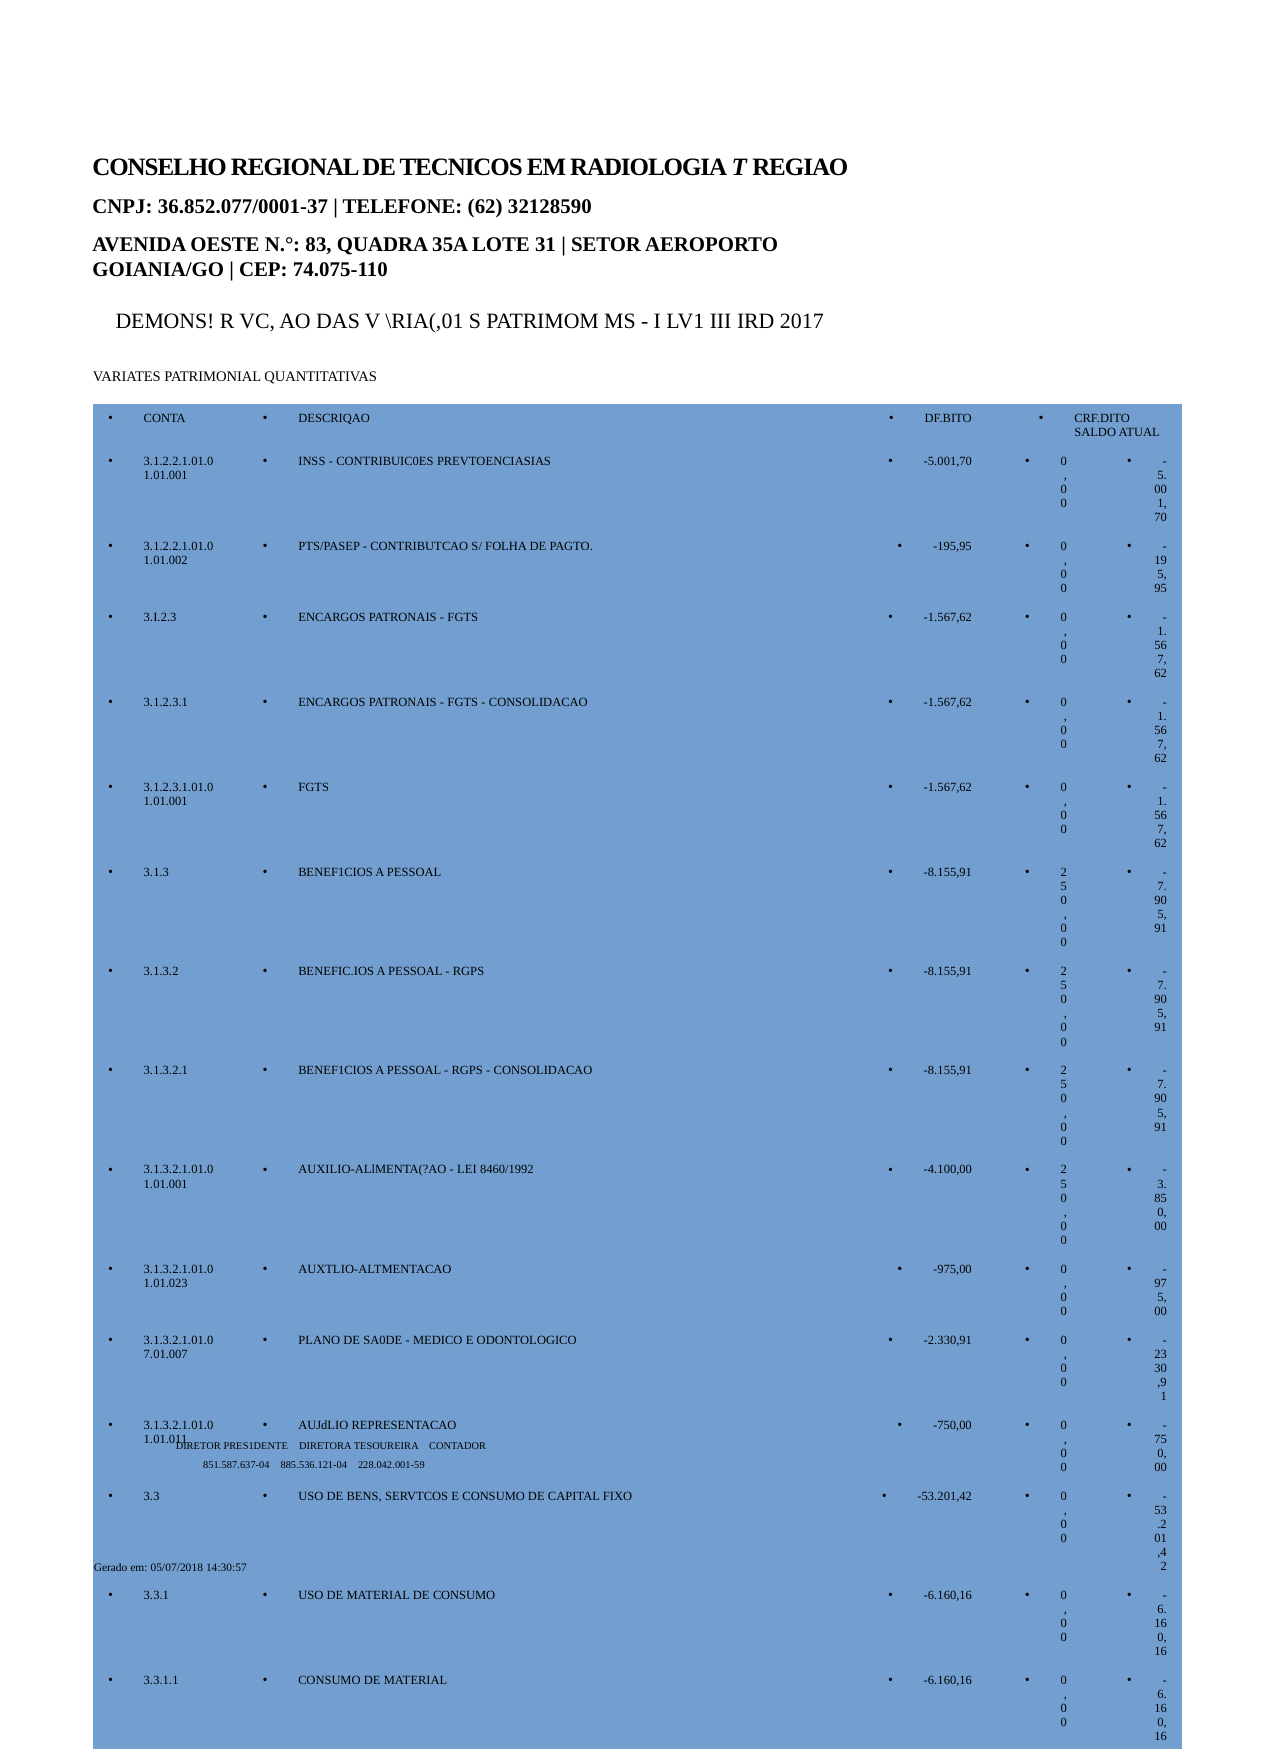

CONSELHO REGIONAL DE TECNICOS EM RADIOLOGIA T REGIAO
CNPJ: 36.852.077/0001-37 | TELEFONE: (62) 32128590
AVENIDA OESTE N.°: 83, QUADRA 35A LOTE 31 | SETOR AEROPORTO
GOIANIA/GO | CEP: 74.075-110
DEMONS! R VC, AO DAS V \RIA(,01 S PATRIMOM MS - I LV1 III IRD 2017
VARIATES PATRIMONIAL QUANTITATIVAS
| CONTA | DESCRIQAO | DF.BITO | CRF.DITO SALDO ATUAL | |
| --- | --- | --- | --- | --- |
| 3.1.2.2.1.01.01.01.001 | INSS - CONTRIBUIC0ES prevtoenciAsias | -5.001,70 | 0,00 | -5.001,70 |
| 3.1.2.2.1.01.01.01.002 | PTS/PASEP - CONTRIBUTCAO S/ FOLHA DE PAGTO. | -195,95 | 0,00 | -195,95 |
| 3.I.2.3 | ENCARGOS PATRONAIS - FGTS | -1.567,62 | 0,00 | -1.567,62 |
| 3.1.2.3.1 | ENCARGOS PATRONAIS - FGTS - CONSOLIDACAO | -1.567,62 | 0,00 | -1.567,62 |
| 3.1.2.3.1.01.01.01.001 | FGTS | -1.567,62 | 0,00 | -1.567,62 |
| 3.1.3 | BENEF1CIOS A PESSOAL | -8.155,91 | 250,00 | -7.905,91 |
| 3.1.3.2 | BENEFIC.IOS A PESSOAL - RGPS | -8.155,91 | 250,00 | -7.905,91 |
| 3.1.3.2.1 | BENEF1CIOS A PESSOAL - RGPS - CONSOLIDACAO | -8.155,91 | 250,00 | -7.905,91 |
| 3.1.3.2.1.01.01.01.001 | AUXILIO-ALlMENTA(?AO - LEI 8460/1992 | -4.100,00 | 250,00 | -3.850,00 |
| 3.1.3.2.1.01.01.01.023 | auxtlio-altmentacAo | -975,00 | 0,00 | -975,00 |
| 3.1.3.2.1.01.07.01.007 | PLANO DE SA0DE - MEDICO E ODONTOLOGICO | -2.330,91 | 0,00 | -2330,91 |
| 3.1.3.2.1.01.01.01.011 | AUJdLIO REPRESENTACAO | -750,00 | 0,00 | -750,00 |
| 3.3 | USO DE BENS, SERVTCOS E CONSUMO DE CAPITAL FIXO | -53.201,42 | 0,00 | -53.201,42 |
| 3.3.1 | USO DE MATERIAL DE CONSUMO | -6.160,16 | 0,00 | -6.160,16 |
| 3.3.1.1 | CONSUMO DE MATERIAL | -6.160,16 | 0,00 | -6.160,16 |
| 3.3.1.1.1 | CONSUMO DE MATERIAL - CONSOLIDACAO | -6.160,16 | 0,00 | -6.160,16 |
| 3.3.1.1.1.01.01.01.001 | GAS.COMBUSTIVEIS E LUBRIF1CANTES AUTOMOT1VOS | -2.244,17 | 0,00 | -2.244,17 |
| 3.3.1.1.1.01.01.01.002 | GfiNERO DE ALIMENTACAO | -1.762,00 | 0,00 | -1.762,00 |
| 3.3.1.1.1.0I.0I.0I.004 | MATERIAL DE EXPEDfENTE | -1.582,50 | 0,00 | -1.582,50 |
| 3.3.1.1.1.01.01.01.007 | MATERIAL DE COPA E COZINHA | -106,28 | 0,00 | -106,28 |
| 3.3.1.1.1.01.01.01.008 | MATERIAL DE LIMPEZA E PRODUTOS DE HIGTENIZACAO | -188,46 | 0,00 | -188,46 |
| 3.3.1.L1.01.01.01.014 | MATERIAL PARA MANUTENCAO DE VEICULOS | -276.75 | 0,00 | -276,75 |
| 3.3.2 | SERVICOS | -41.052,58 | 0,00 | -41.052,58 |
DIRETOR PRES1DENTE DIRETORA TESOUREIRA CONTADOR
851.587.637-04 885.536.121-04 228.042.001-59
Gerado em: 05/07/2018 14:30:57